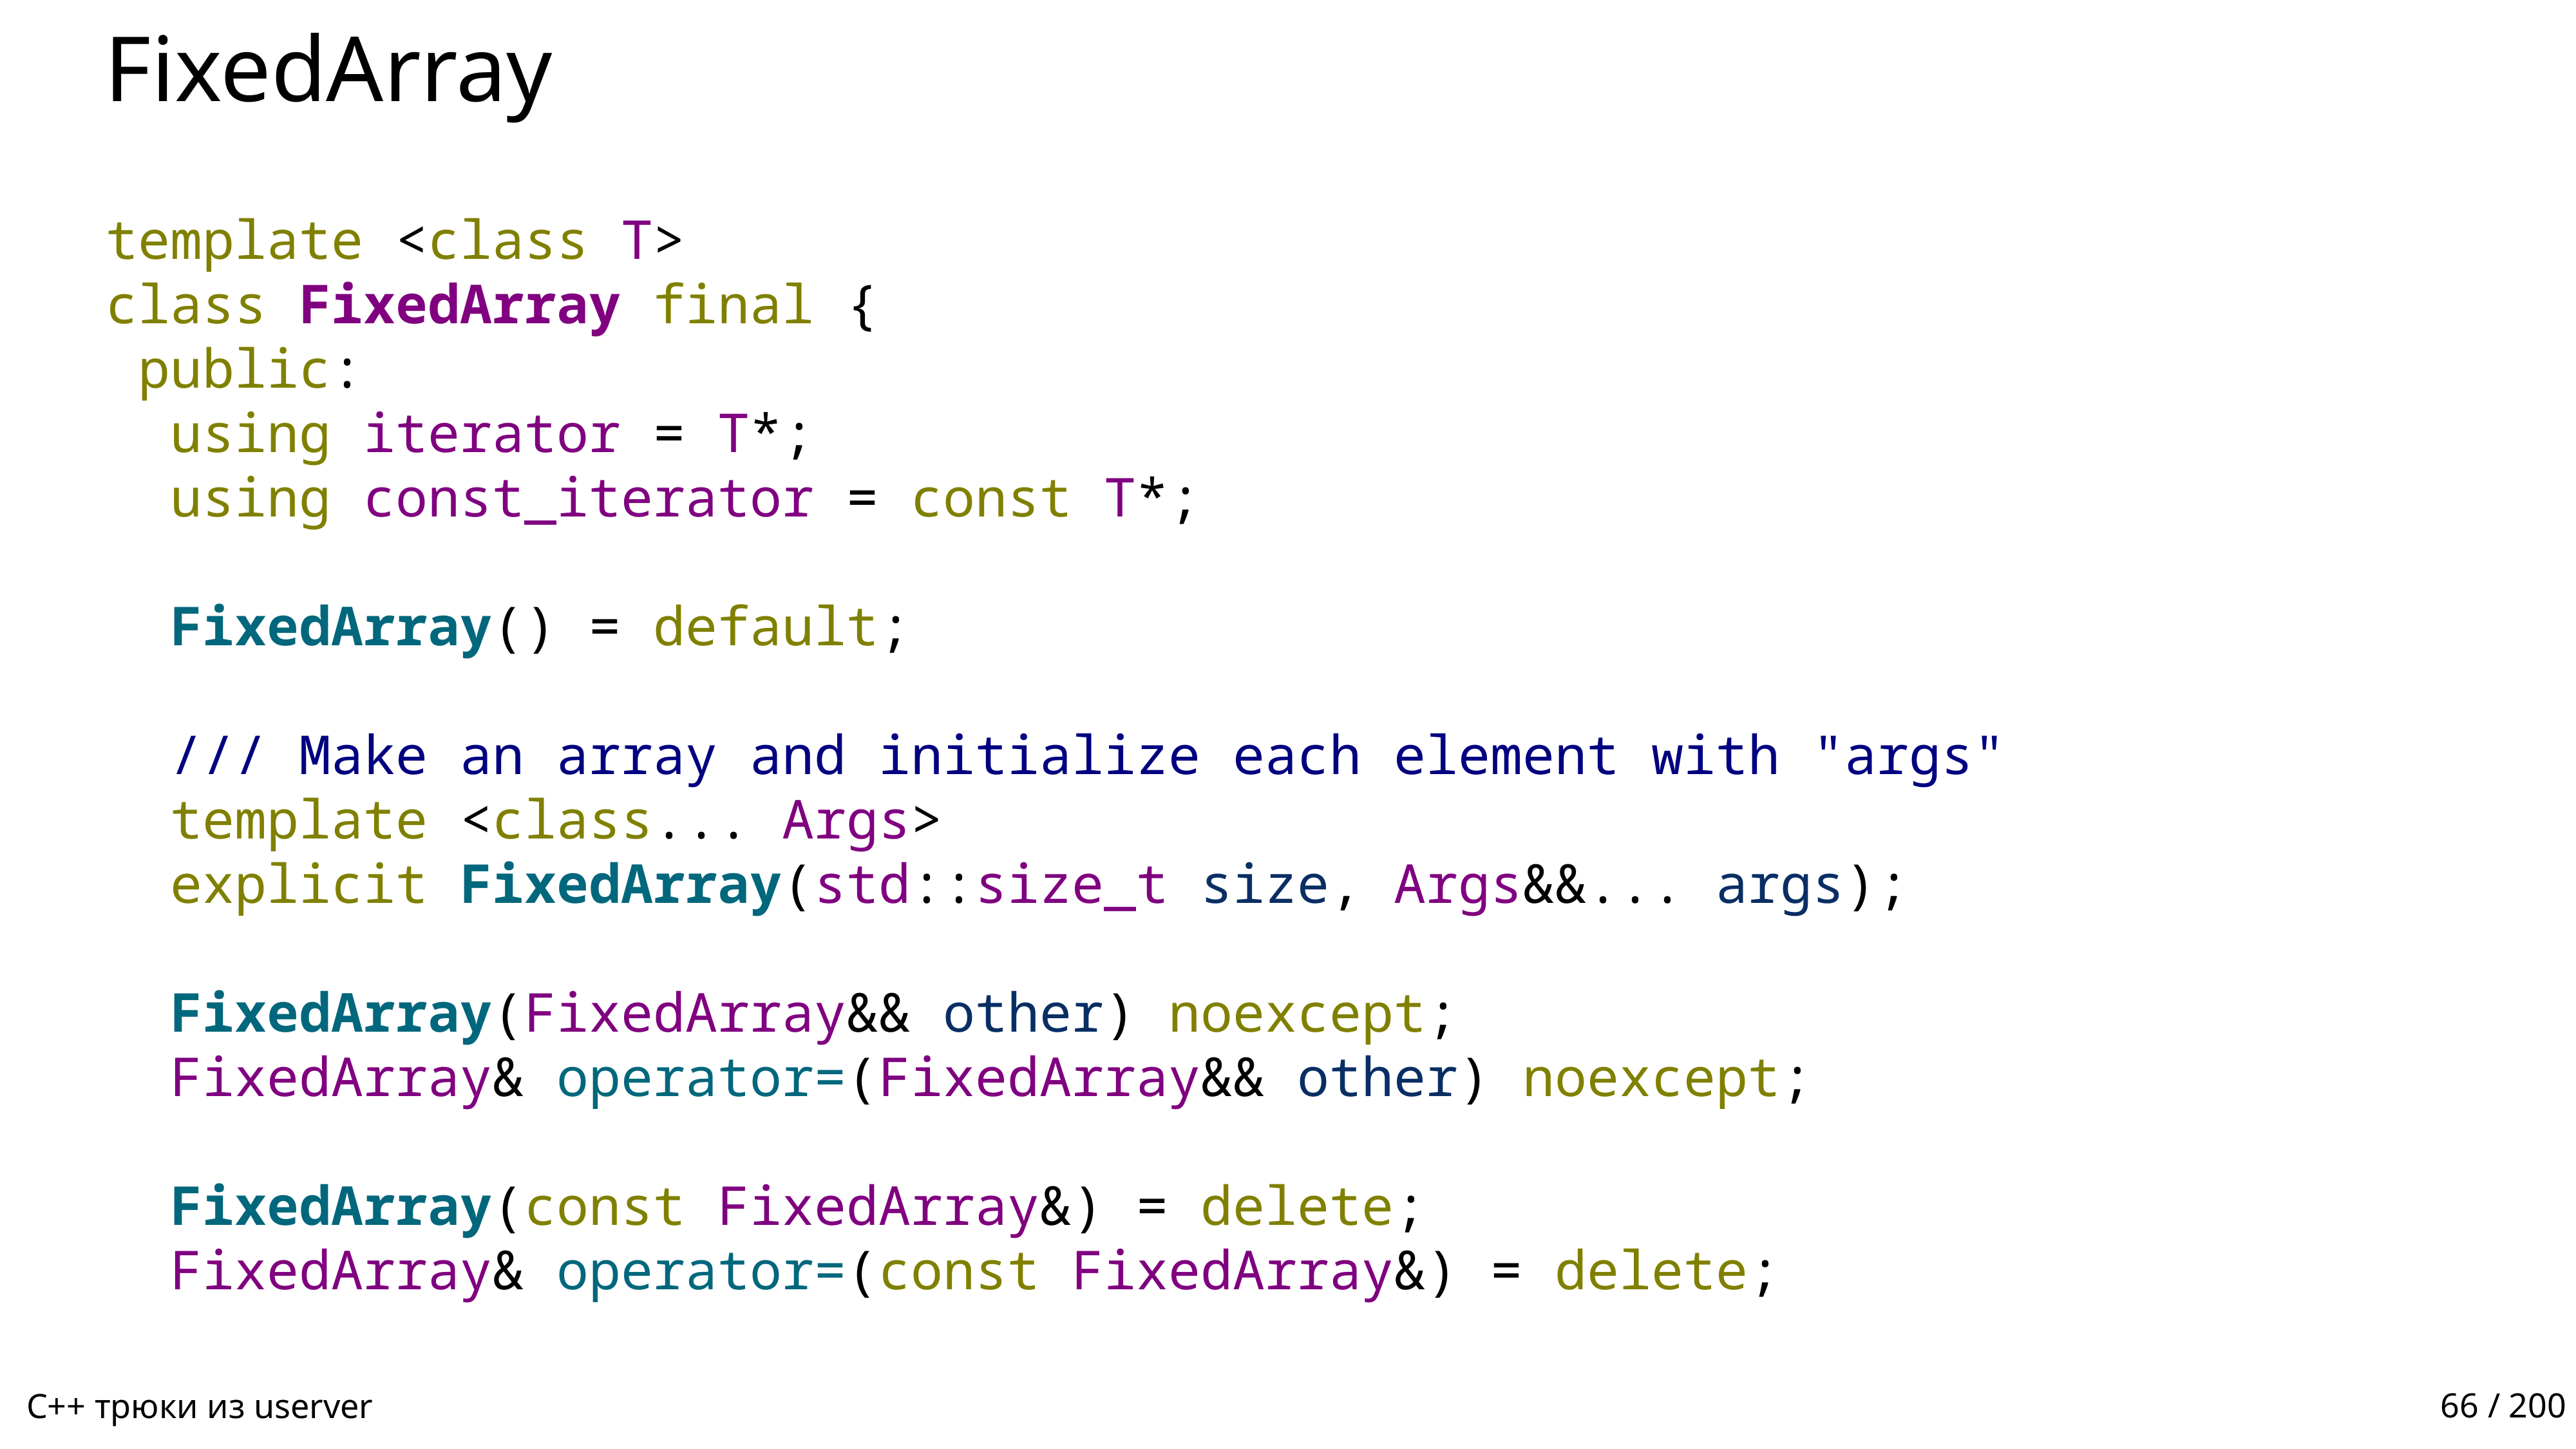

FixedArray
# template <class T>
class FixedArray final {
 public:
 using iterator = T*;
 using const_iterator = const T*;
 FixedArray() = default;
 /// Make an array and initialize each element with "args"
 template <class... Args>
 explicit FixedArray(std::size_t size, Args&&... args);
 FixedArray(FixedArray&& other) noexcept;
 FixedArray& operator=(FixedArray&& other) noexcept;
 FixedArray(const FixedArray&) = delete;
 FixedArray& operator=(const FixedArray&) = delete;
C++ трюки из userver